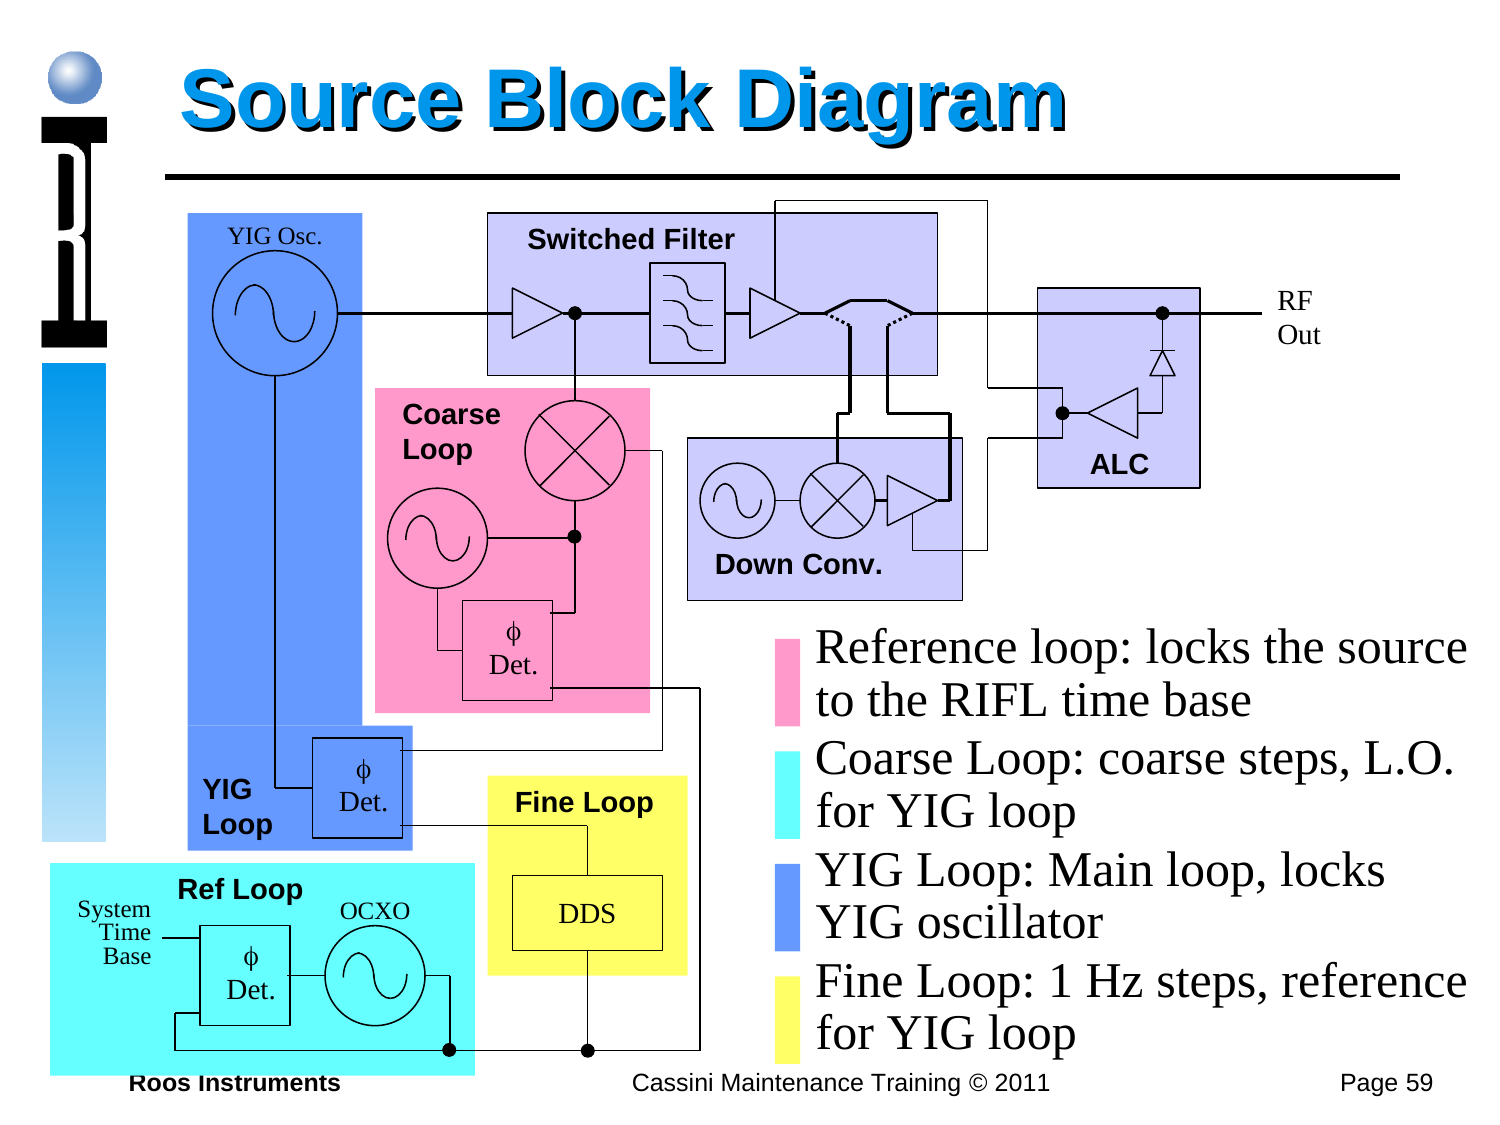

# Source Block Diagram
YIG Osc.
Switched Filter
RF
Out
Coarse
Loop
ALC
Down Conv.

Det.
Reference loop: locks the source to the RIFL time base
Coarse Loop: coarse steps, L.O. for YIG loop
YIG Loop: Main loop, locks YIG oscillator
Fine Loop: 1 Hz steps, reference for YIG loop

Det.
YIG
Loop
Fine Loop
Ref Loop
DDS
OCXO
System
Time
Base

Det.